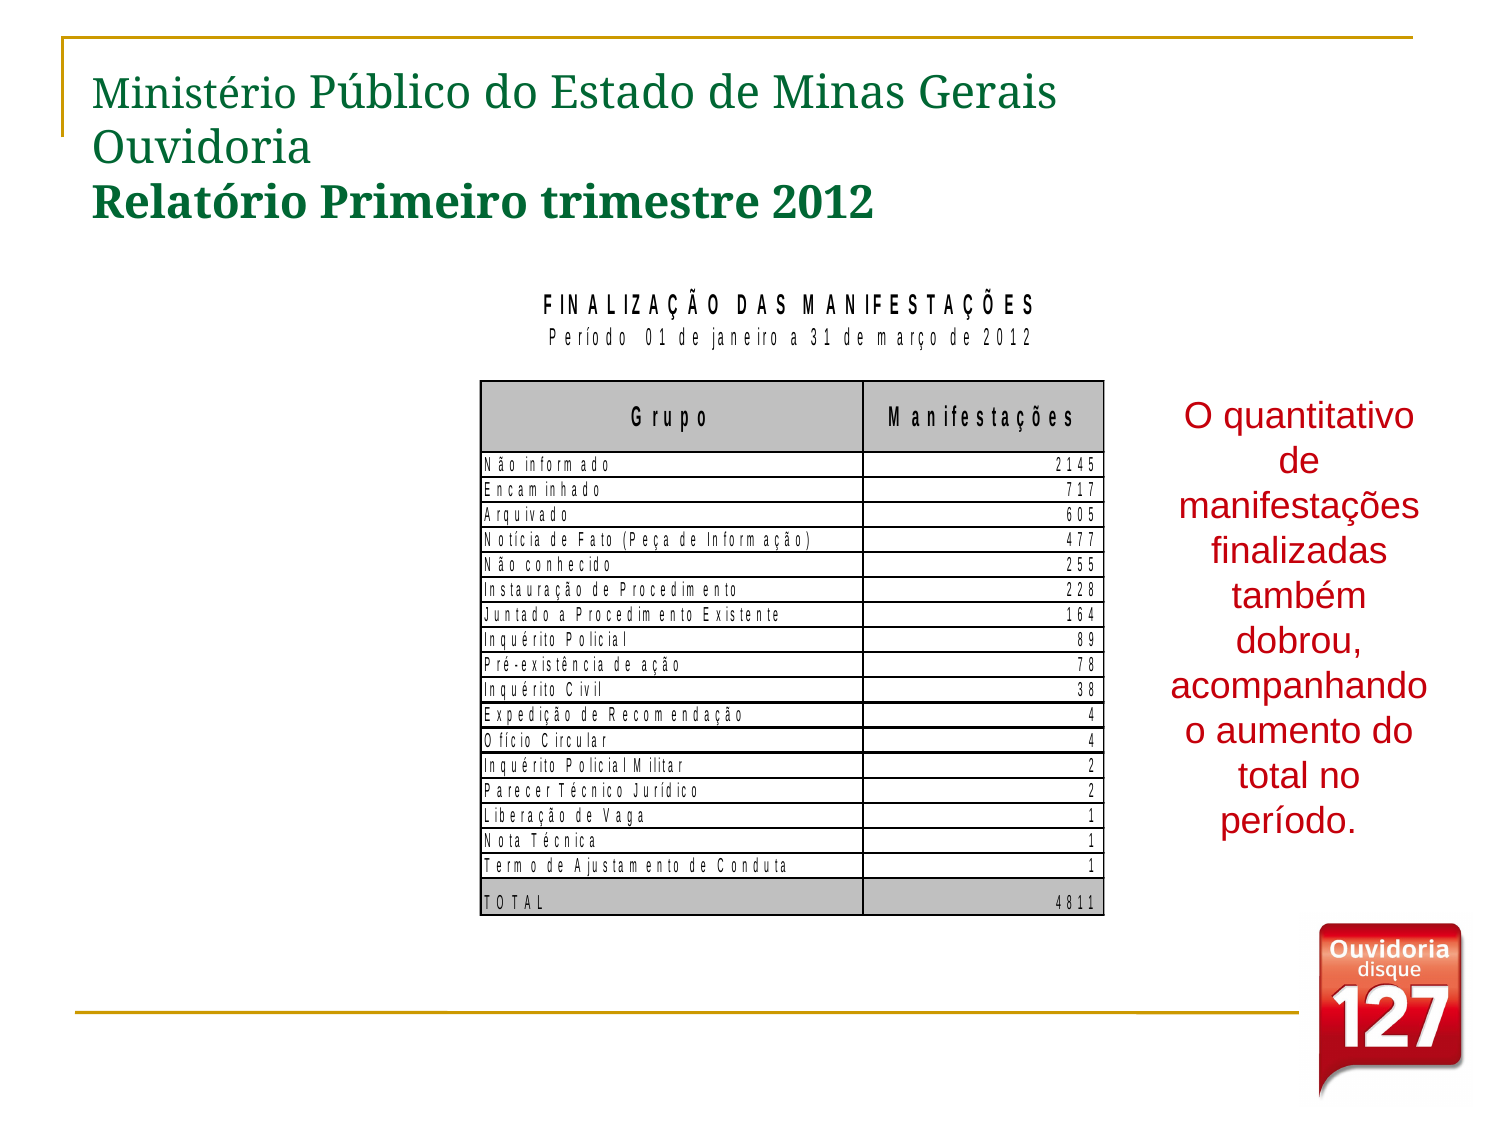

Ministério Público do Estado de Minas Gerais
Ouvidoria
Relatório Primeiro trimestre 2012
O quantitativo de manifestações finalizadas também dobrou, acompanhando o aumento do total no período.